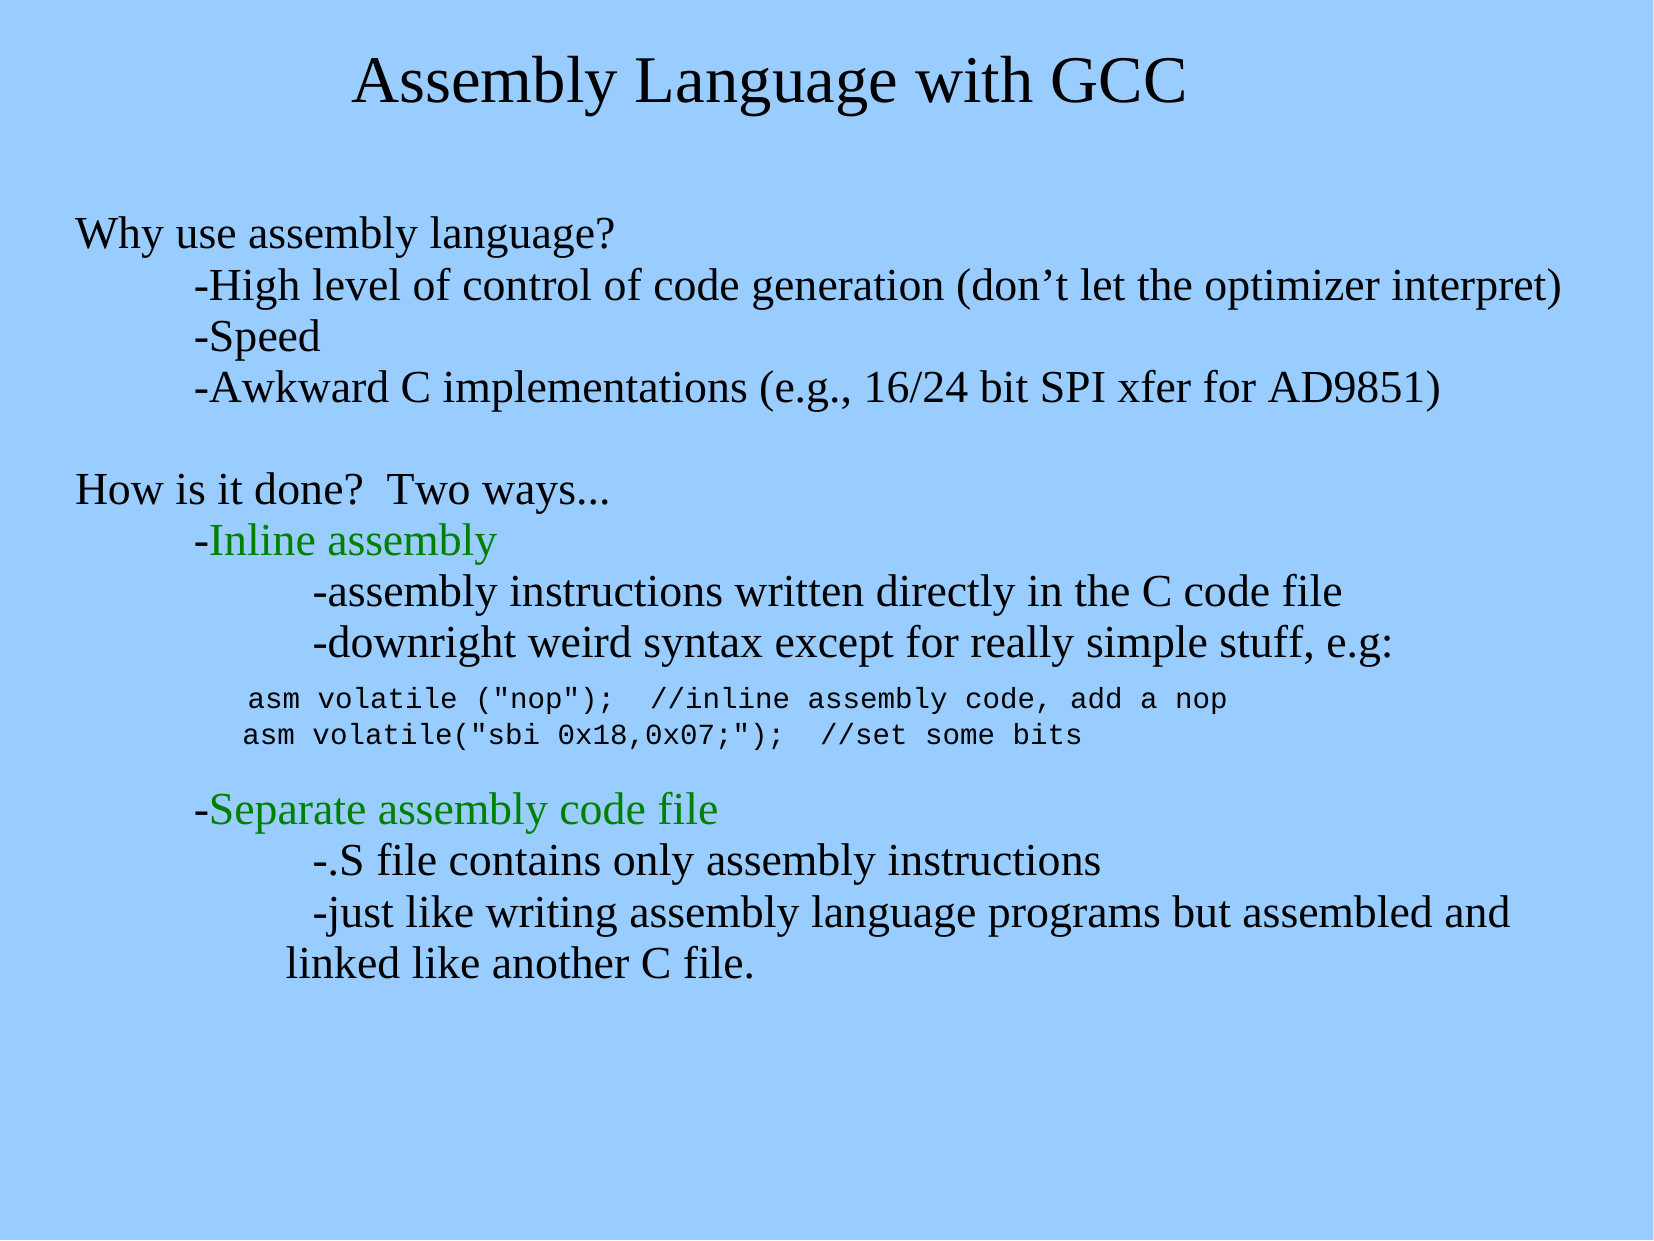

Assembly Language with GCC
Why use assembly language?
	-High level of control of code generation (don’t let the optimizer interpret)
	-Speed
	-Awkward C implementations (e.g., 16/24 bit SPI xfer for AD9851)
How is it done? Two ways...
	-Inline assembly
		-assembly instructions written directly in the C code file
		-downright weird syntax except for really simple stuff, e.g:
 asm volatile ("nop"); //inline assembly code, add a nop
		 asm volatile("sbi 0x18,0x07;"); //set some bits
	-Separate assembly code file
		-.S file contains only assembly instructions
		-just like writing assembly language programs but assembled and
	 linked like another C file.